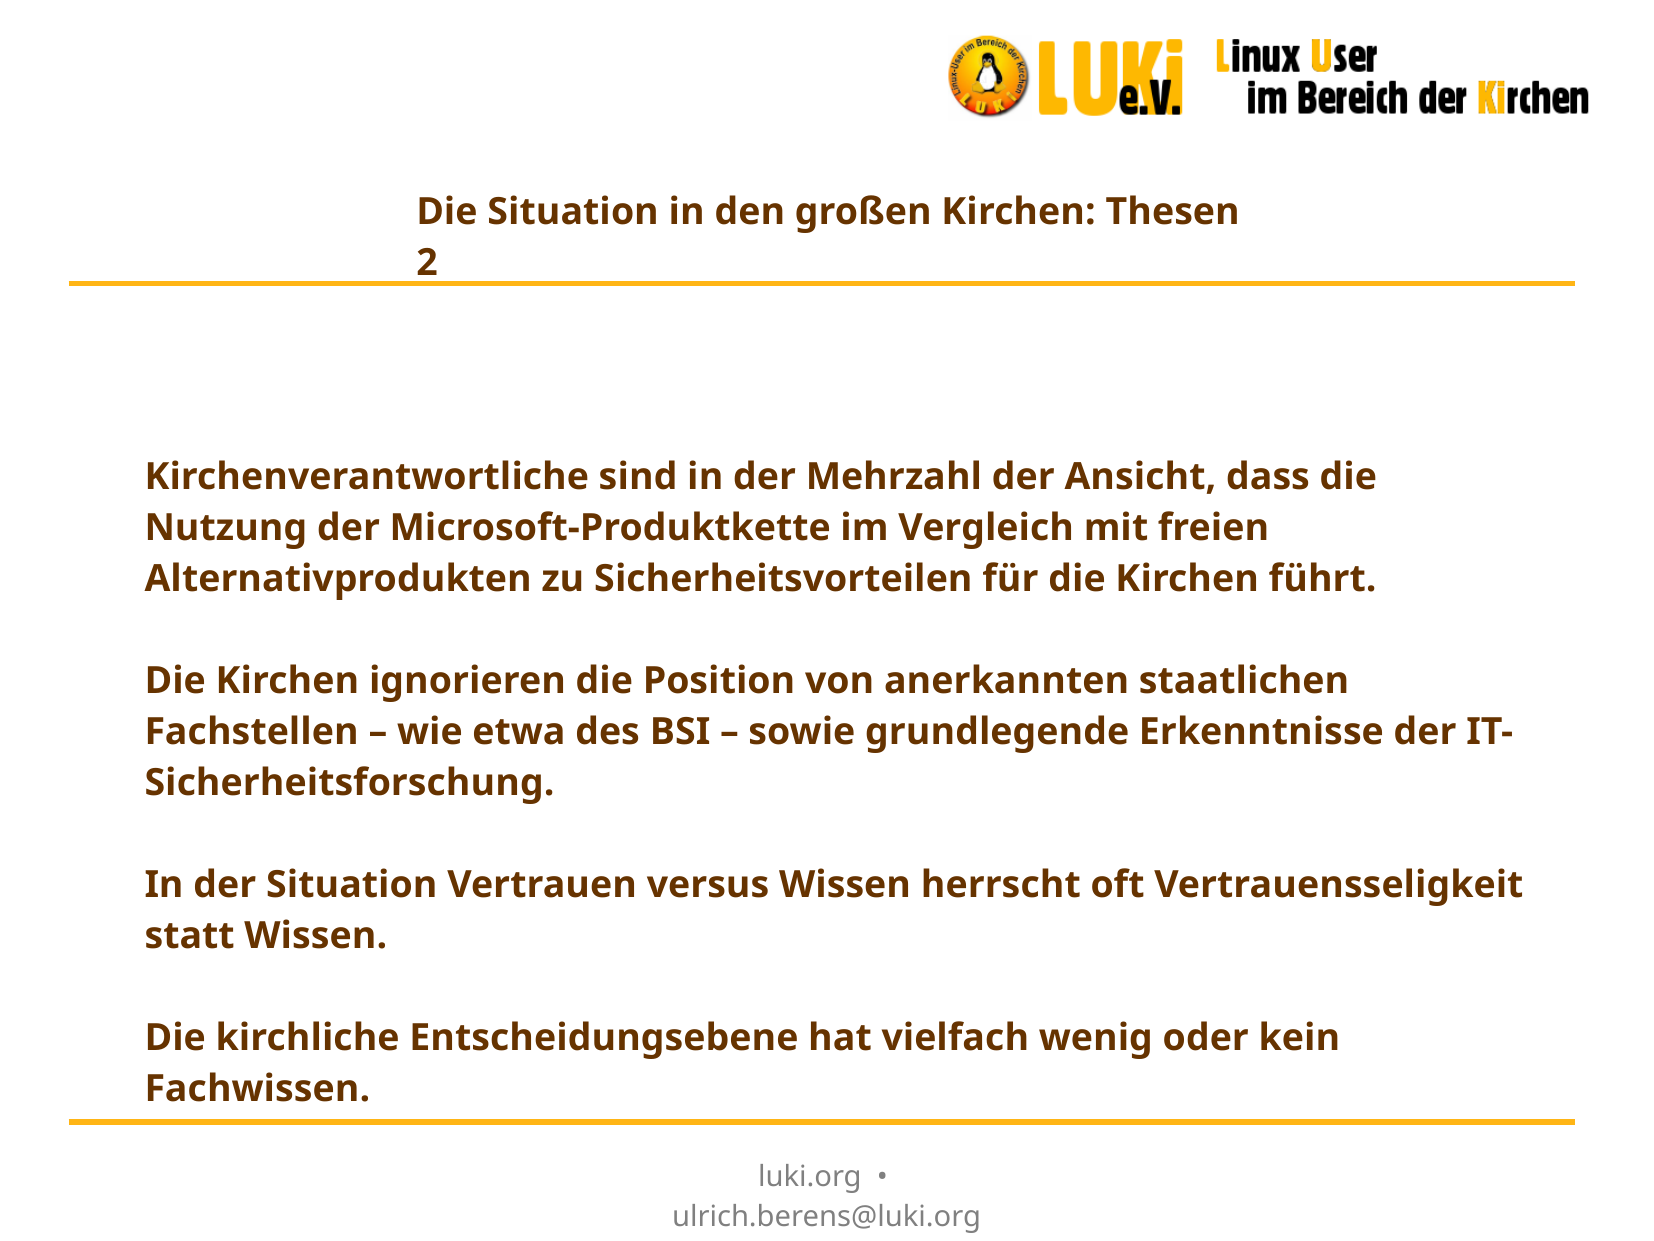

Die Situation in den großen Kirchen: Thesen 2
Kirchenverantwortliche sind in der Mehrzahl der Ansicht, dass die Nutzung der Microsoft-Produktkette im Vergleich mit freien Alternativprodukten zu Sicherheitsvorteilen für die Kirchen führt.
Die Kirchen ignorieren die Position von anerkannten staatlichen Fachstellen – wie etwa des BSI – sowie grundlegende Erkenntnisse der IT-Sicherheitsforschung.
In der Situation Vertrauen versus Wissen herrscht oft Vertrauensseligkeit statt Wissen.
Die kirchliche Entscheidungsebene hat vielfach wenig oder kein Fachwissen.
luki.org • ulrich.berens@luki.org